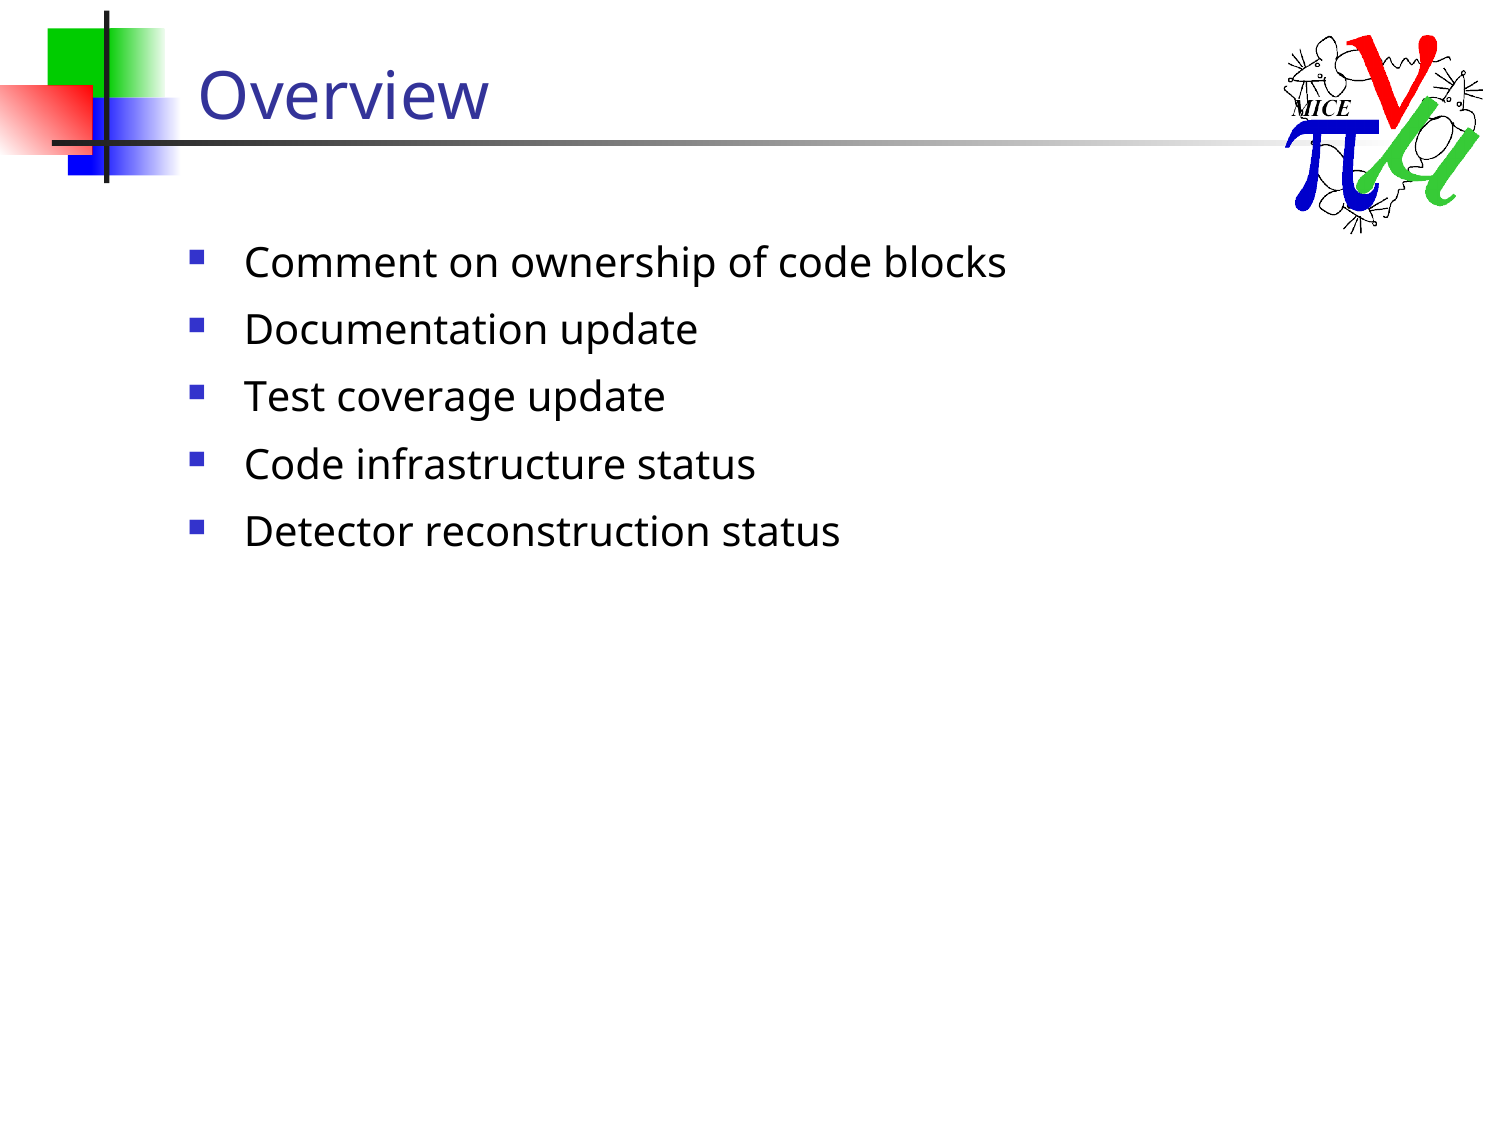

# Overview
Comment on ownership of code blocks
Documentation update
Test coverage update
Code infrastructure status
Detector reconstruction status